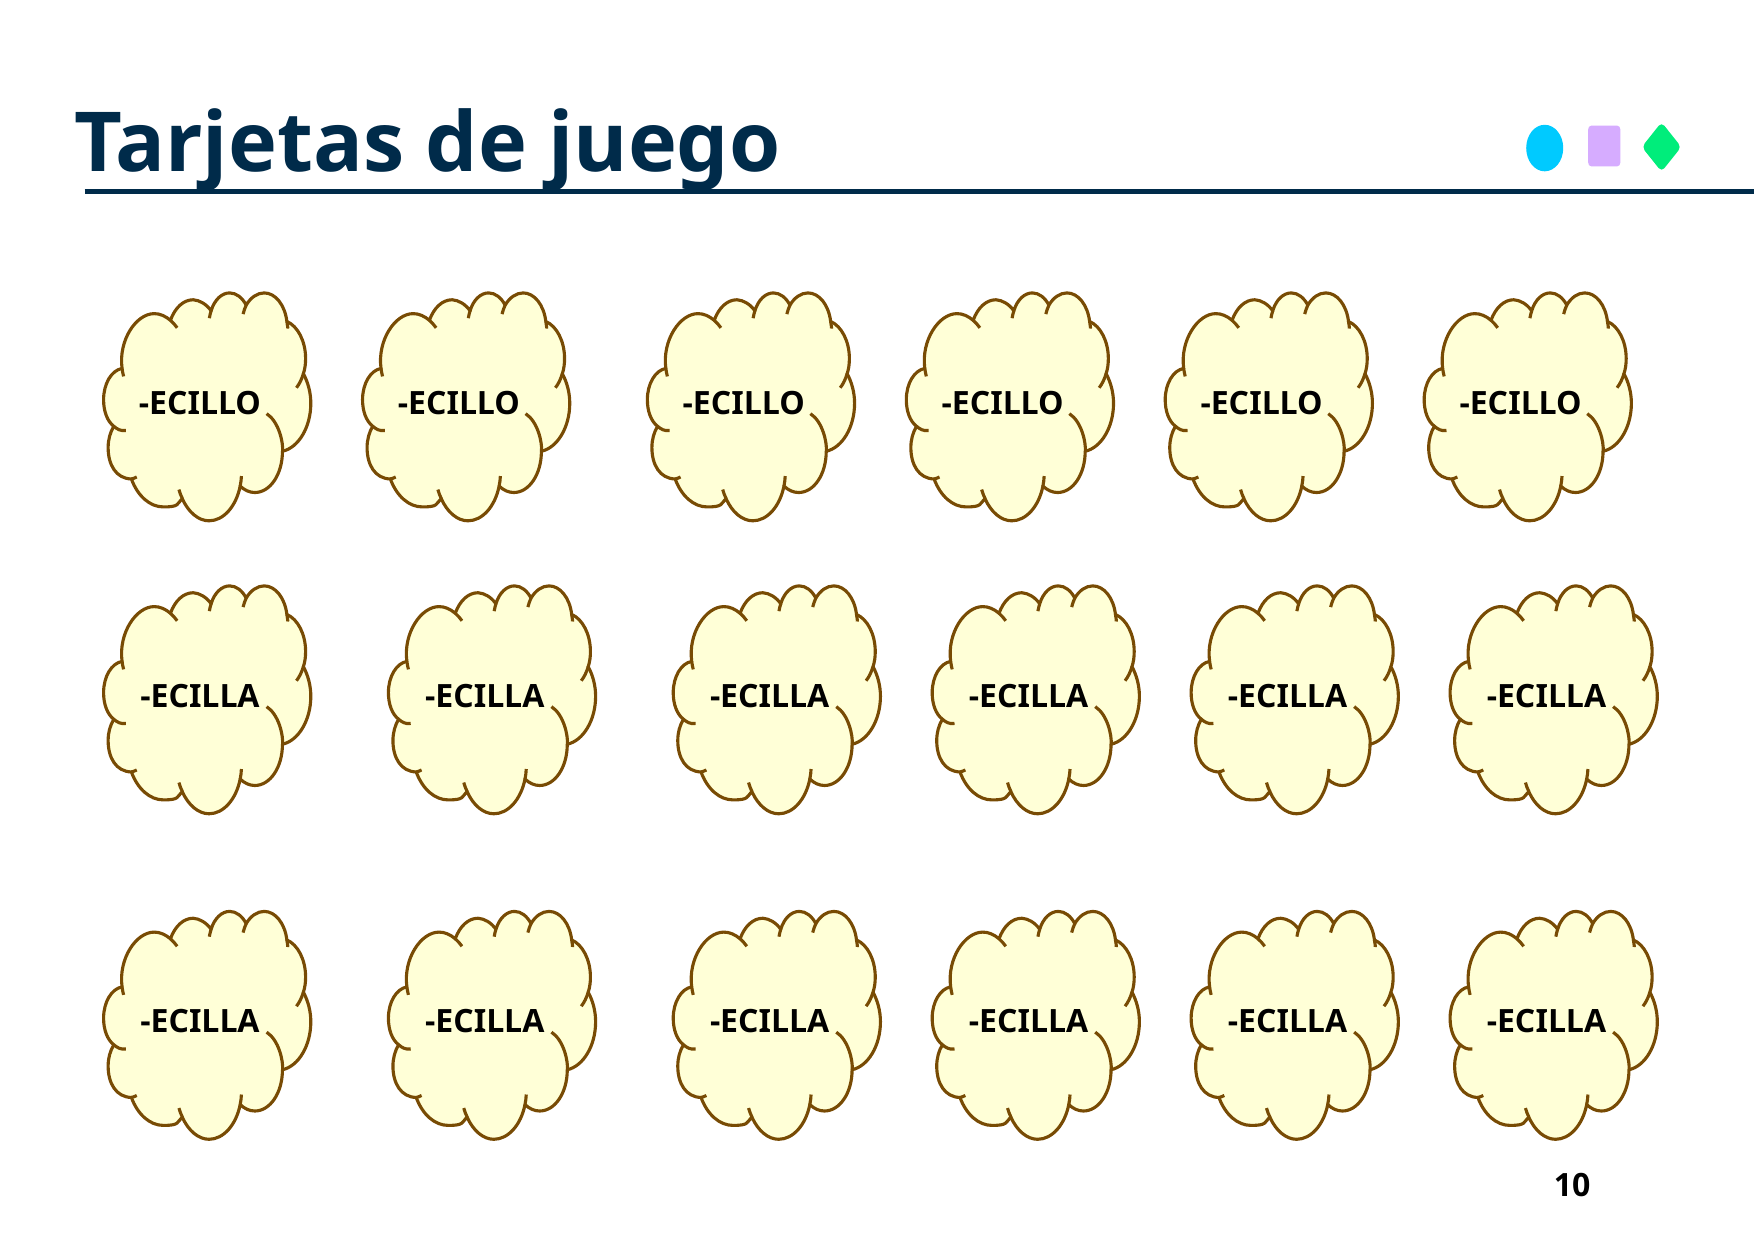

# Tarjetas de juego
-ECILLO
-ECILLO
-ECILLO
-ECILLO
-ECILLO
-ECILLO
-ECILLA
-ECILLA
-ECILLA
-ECILLA
-ECILLA
-ECILLA
-ECILLA
-ECILLA
-ECILLA
-ECILLA
-ECILLA
-ECILLA